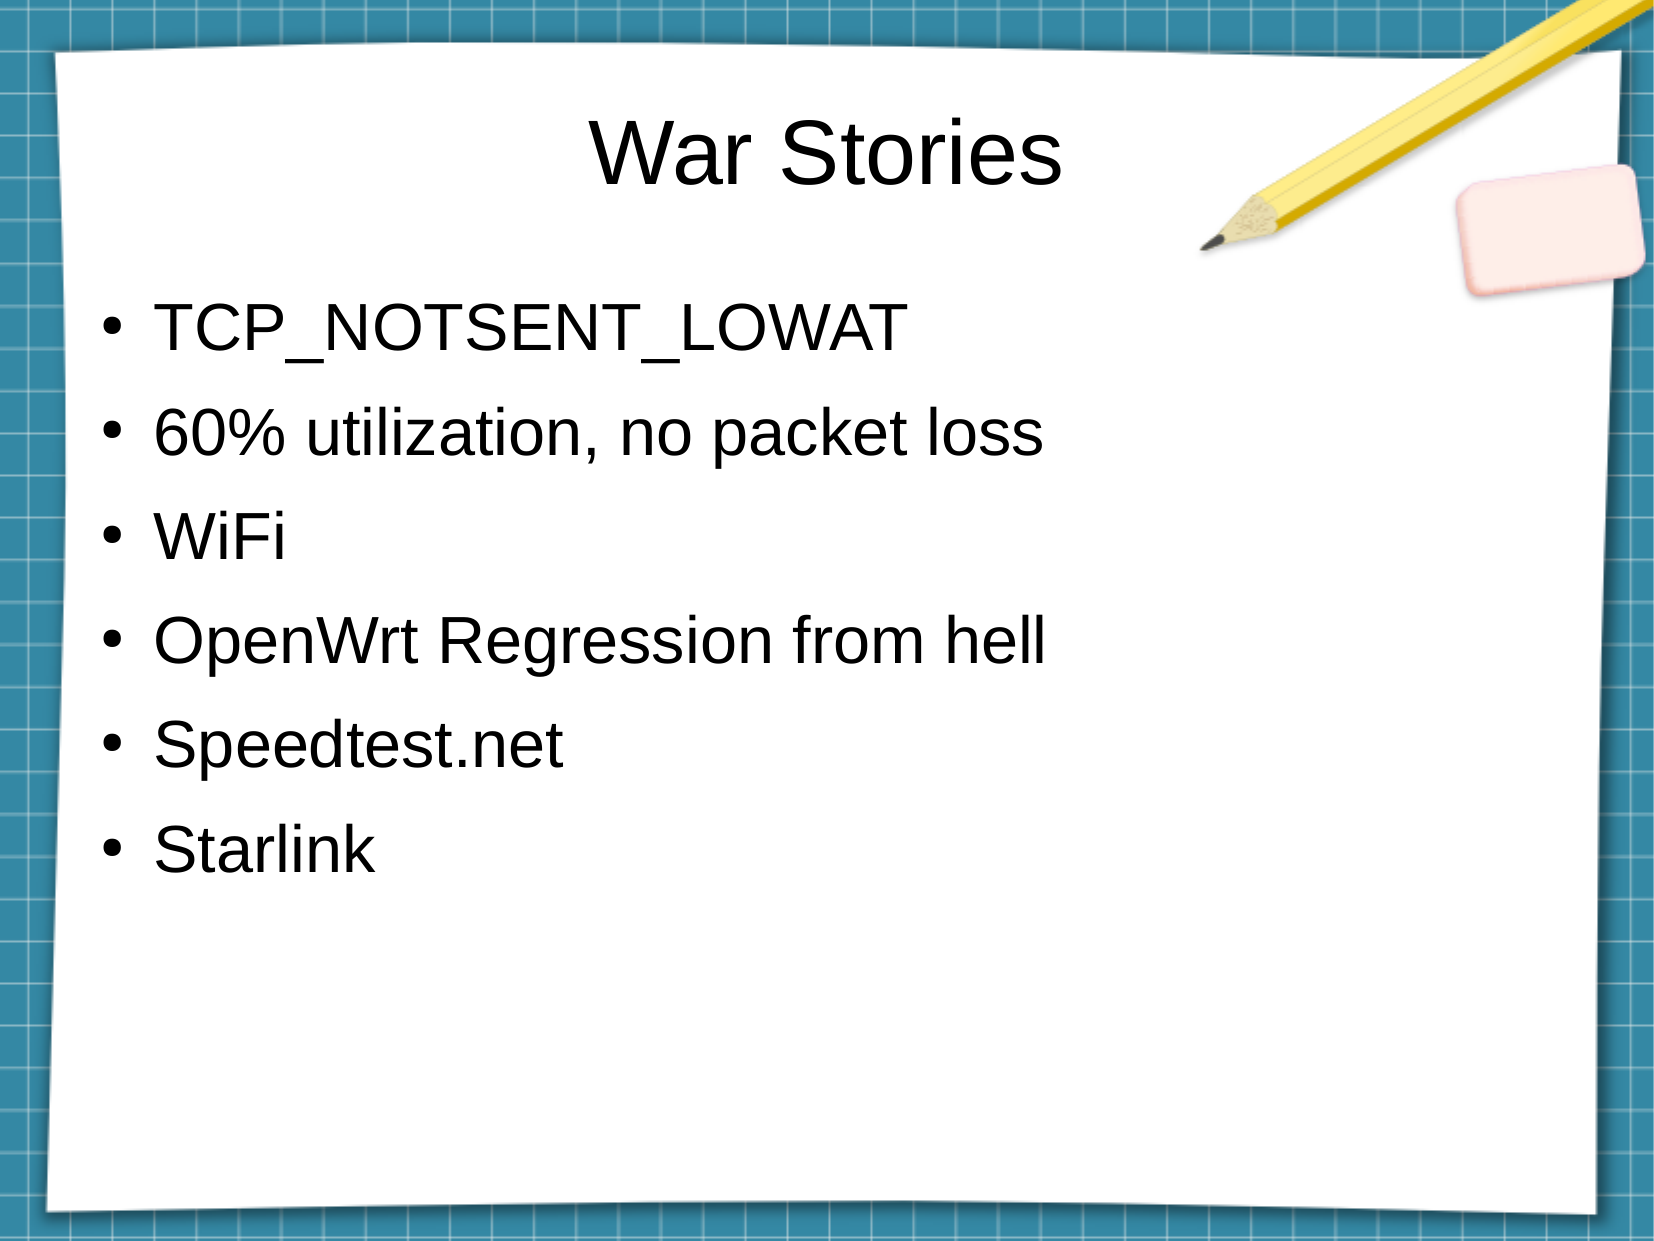

# War Stories
TCP_NOTSENT_LOWAT
60% utilization, no packet loss
WiFi
OpenWrt Regression from hell
Speedtest.net
Starlink